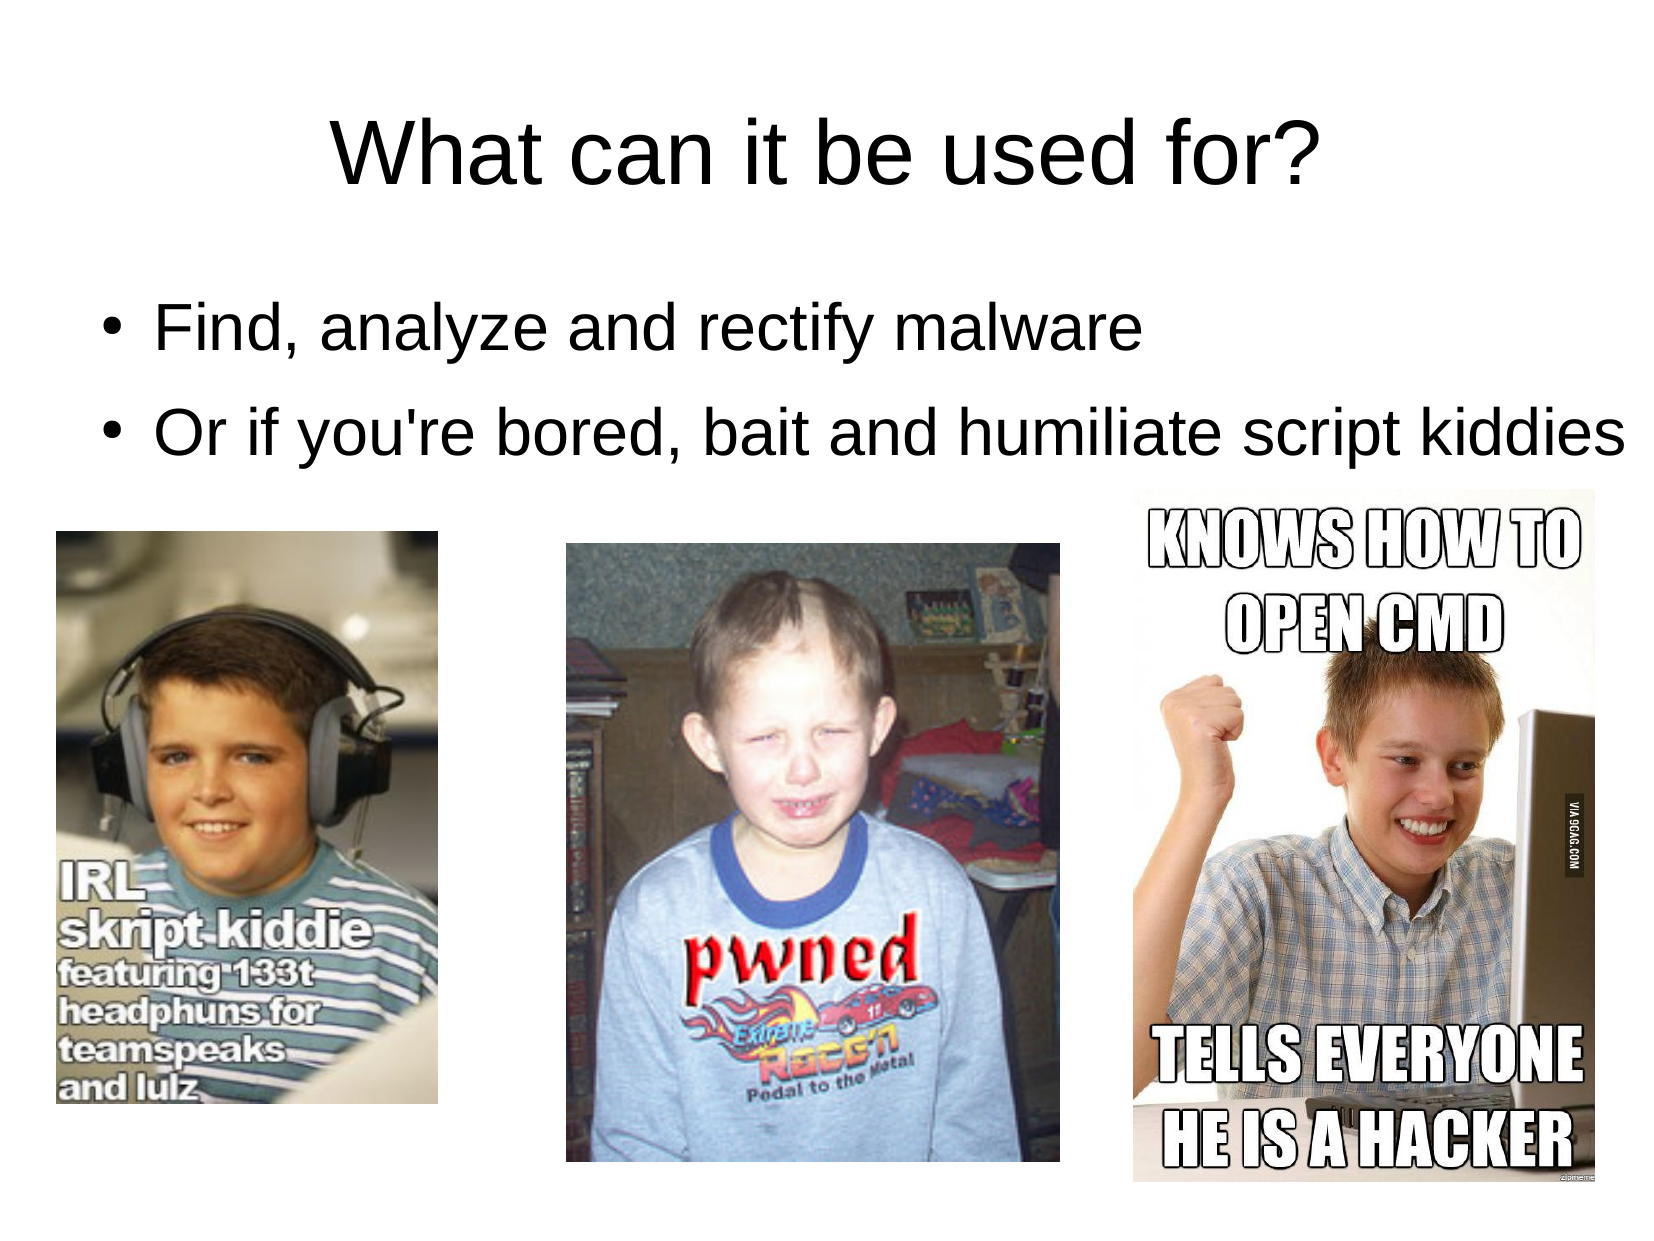

# What can it be used for?
Find, analyze and rectify malware
Or if you're bored, bait and humiliate script kiddies